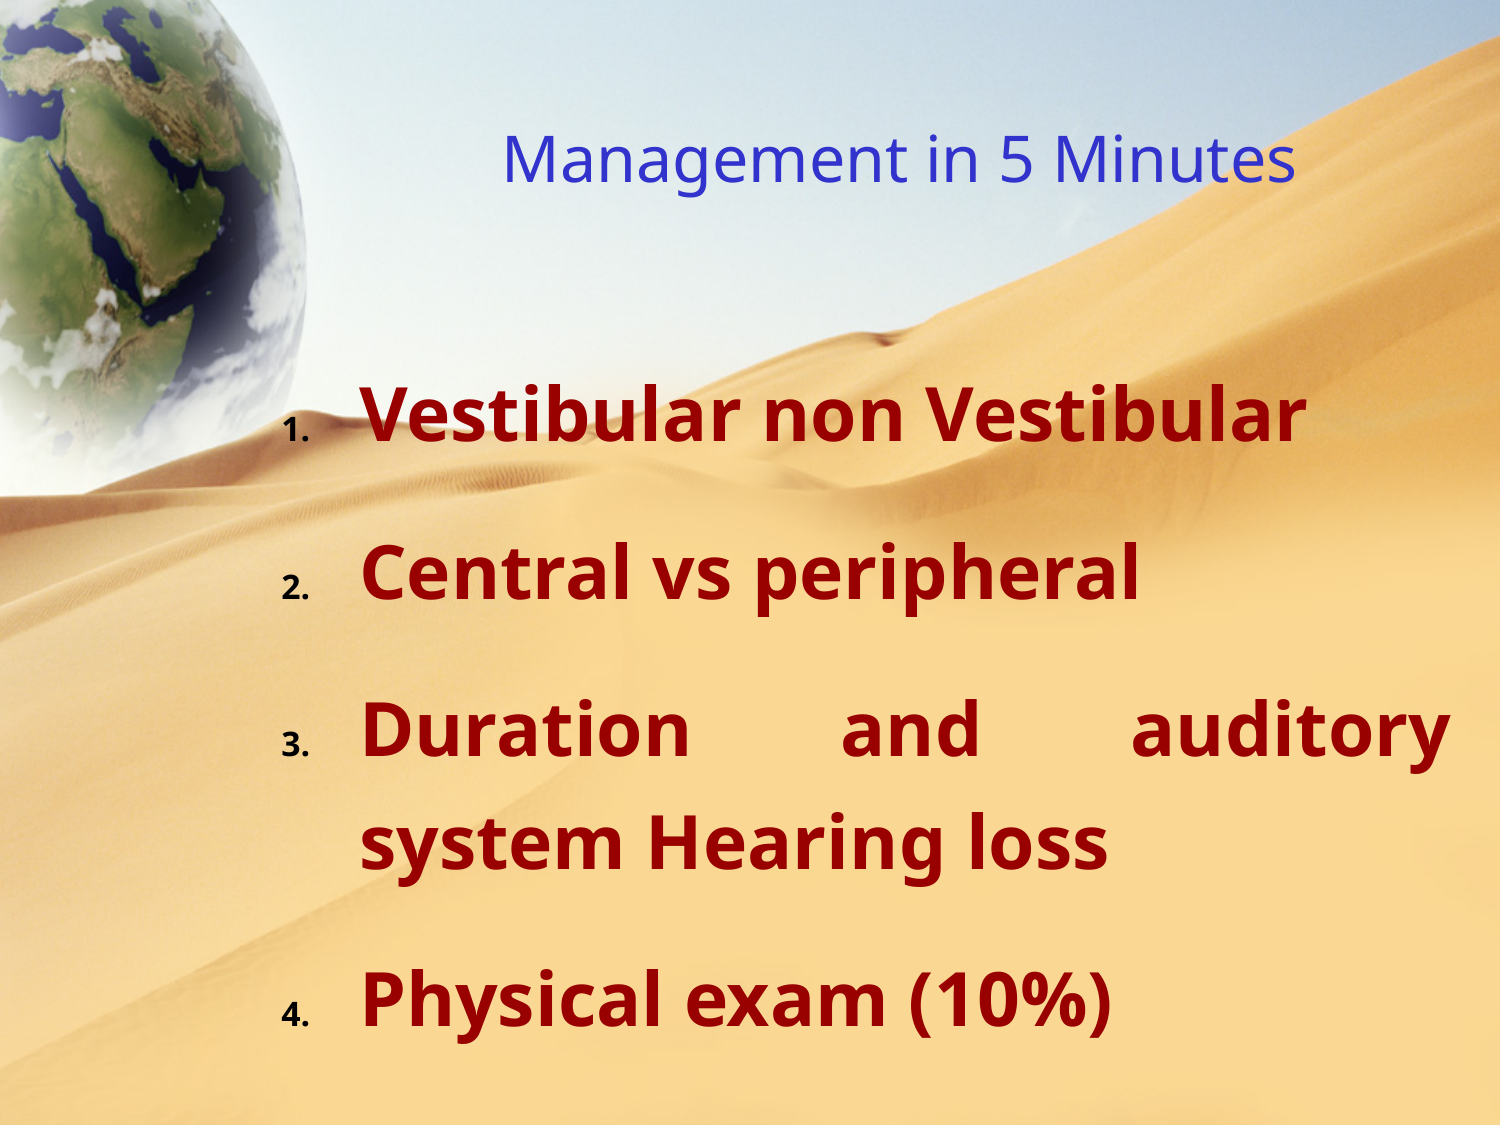

Management in 5 Minutes
Vestibular non Vestibular
Central vs peripheral
Duration and auditory system Hearing loss
Physical exam (10%)
Treatment